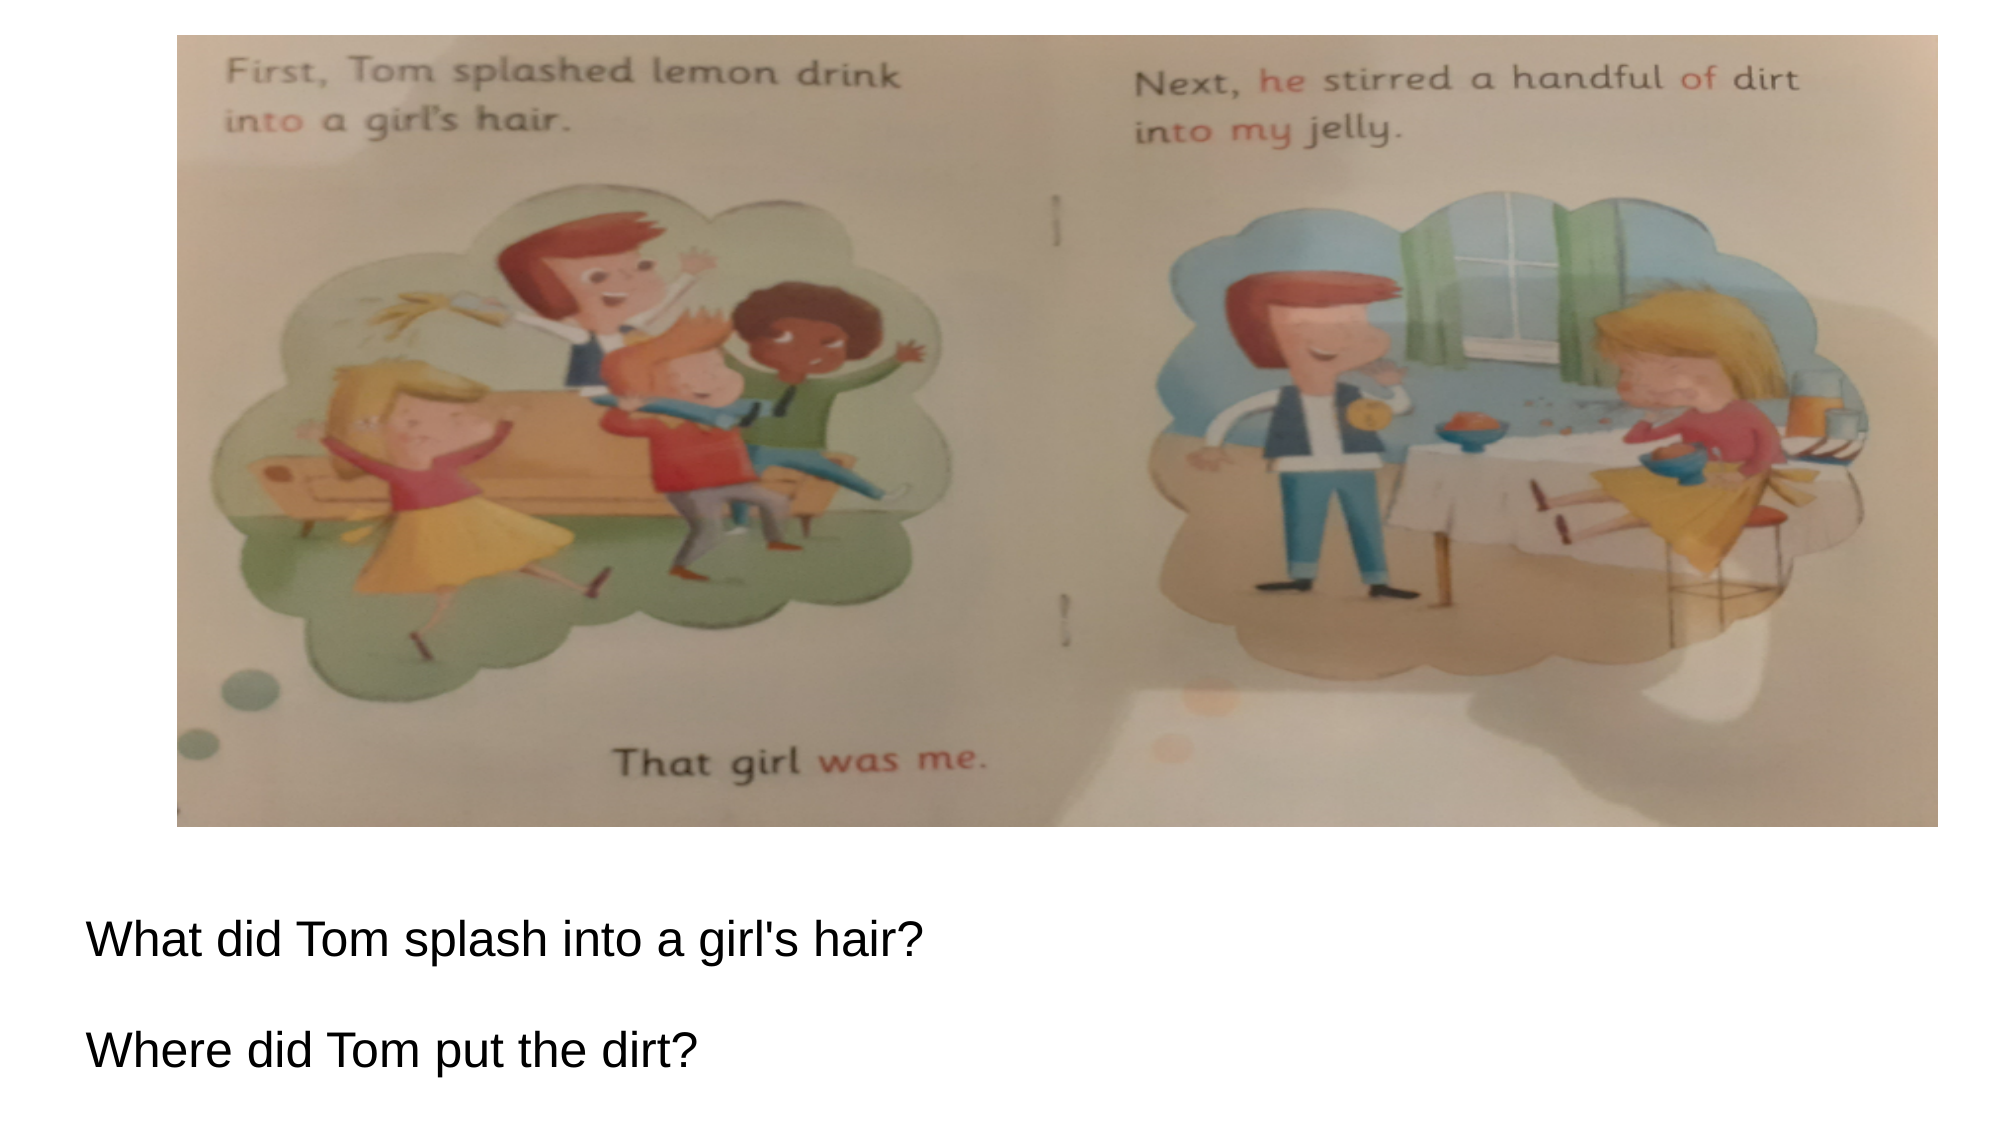

What did Tom splash into a girl's hair?
Where did Tom put the dirt?